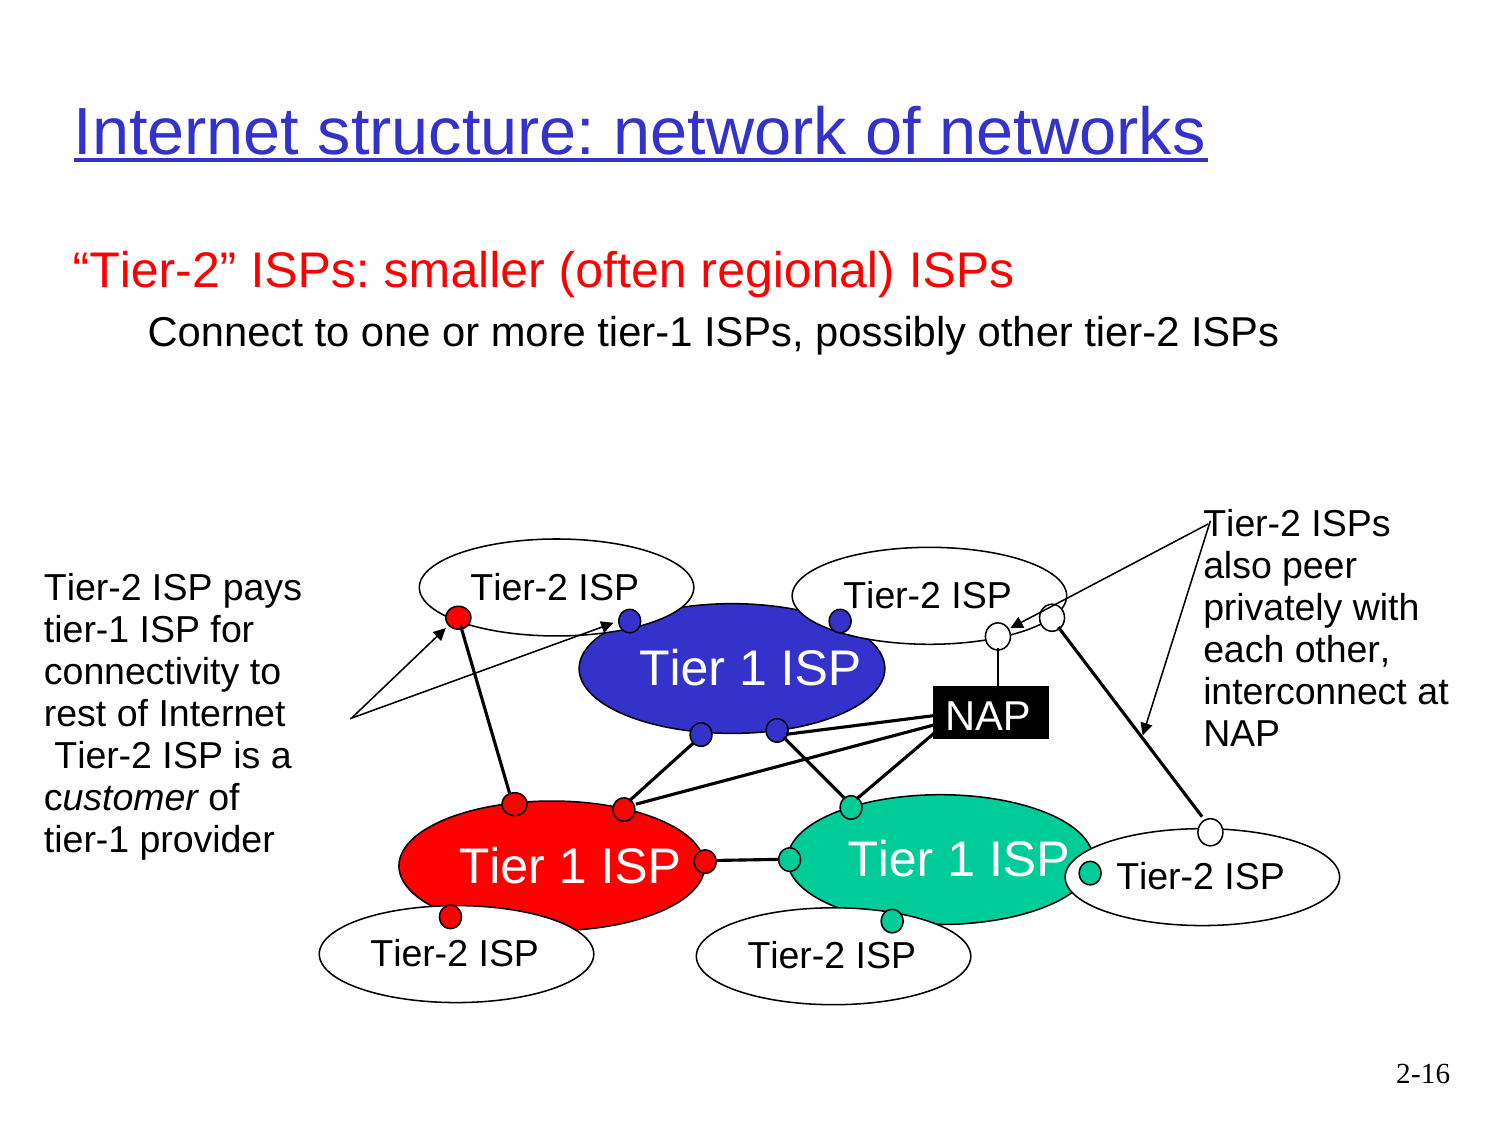

# Internet structure: network of networks
“Tier-2” ISPs: smaller (often regional) ISPs
Connect to one or more tier-1 ISPs, possibly other tier-2 ISPs
Tier-2 ISPs also peer privately with each other, interconnect at NAP
Tier-2 ISP
Tier-2 ISP
Tier-2 ISP
Tier-2 ISP
Tier-2 ISP
Tier-2 ISP pays tier-1 ISP for connectivity to rest of Internet
 Tier-2 ISP is a customer of
tier-1 provider
Tier 1 ISP
NAP
Tier 1 ISP
Tier 1 ISP
16